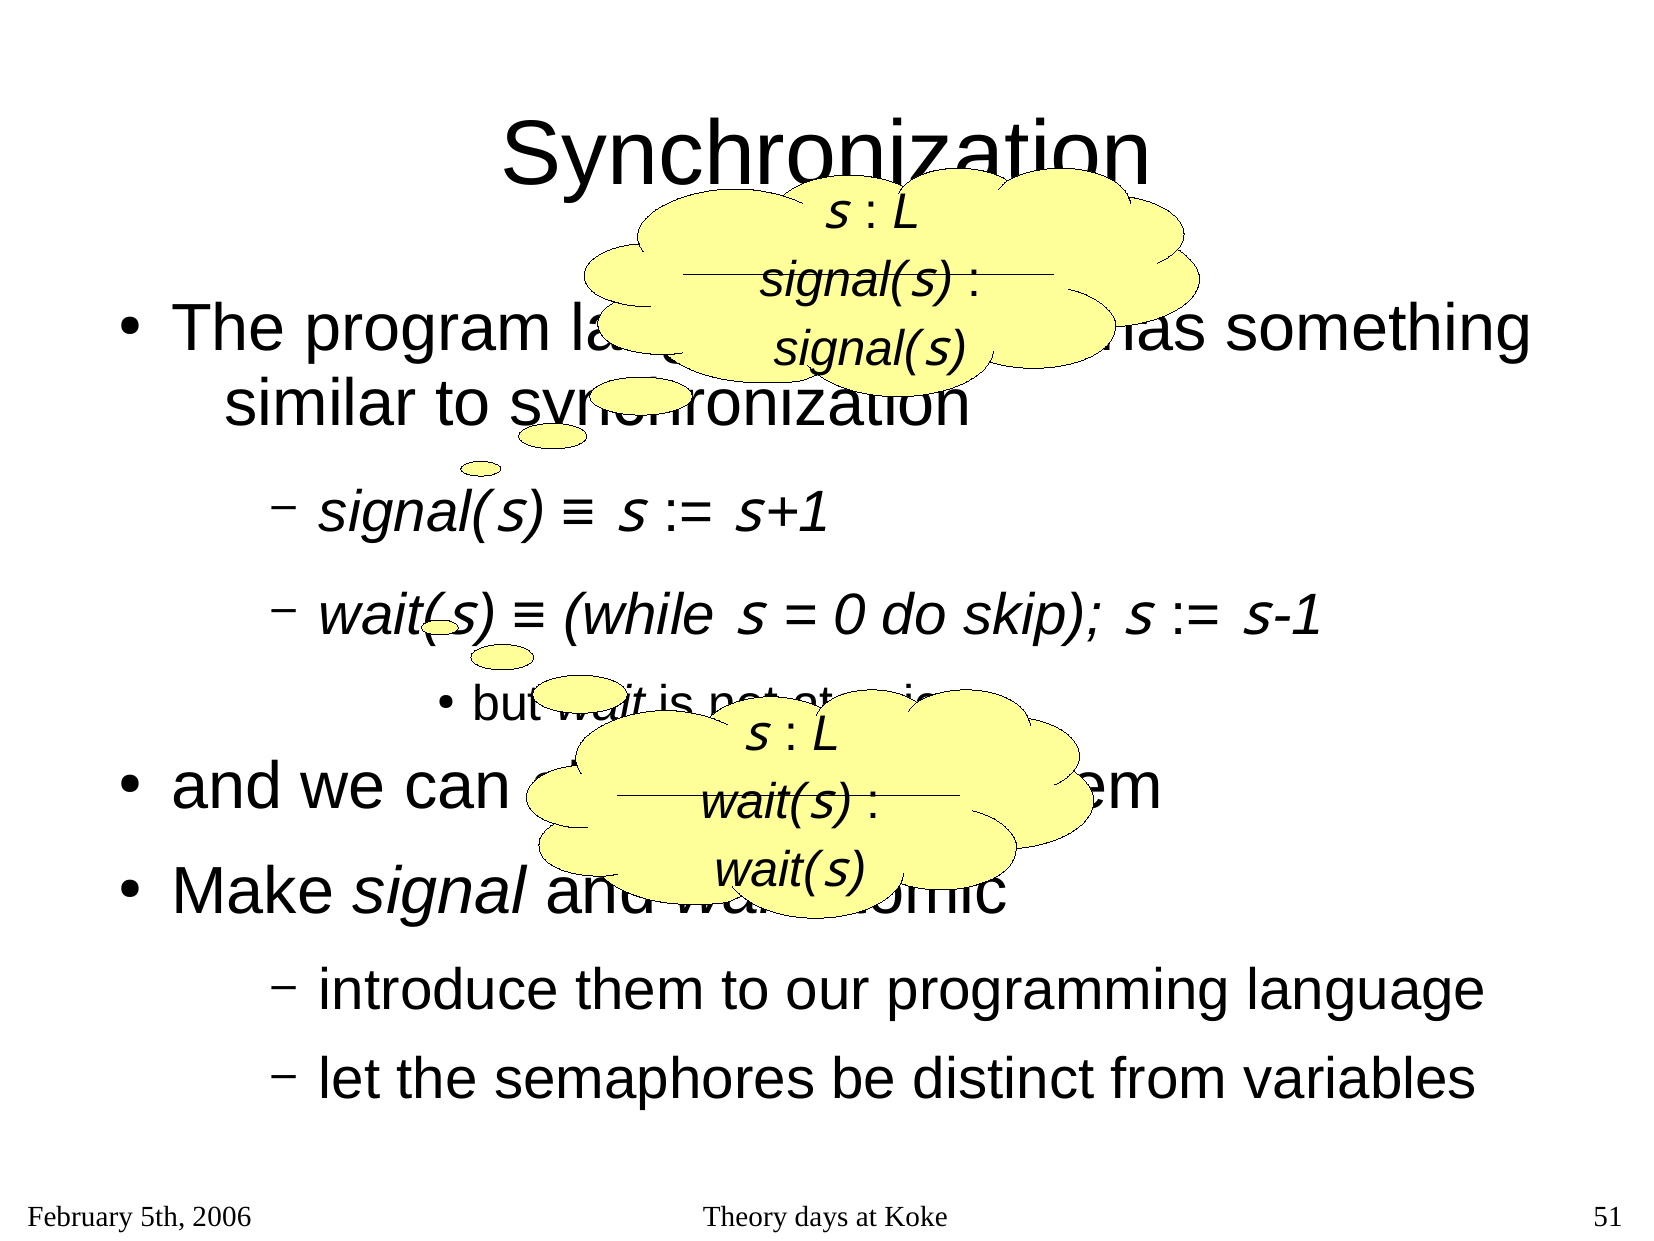

# Synchronization
s : L
signal(s) : signal(s)
The program language already has something similar to synchronization
signal(s) ≡ s := s+1
wait(s) ≡ (while s = 0 do skip); s := s-1
but wait is not atomic
and we can already analyse them
Make signal and wait atomic
introduce them to our programming language
let the semaphores be distinct from variables
s : L
wait(s) : wait(s)
February 5th, 2006
Theory days at Koke
51